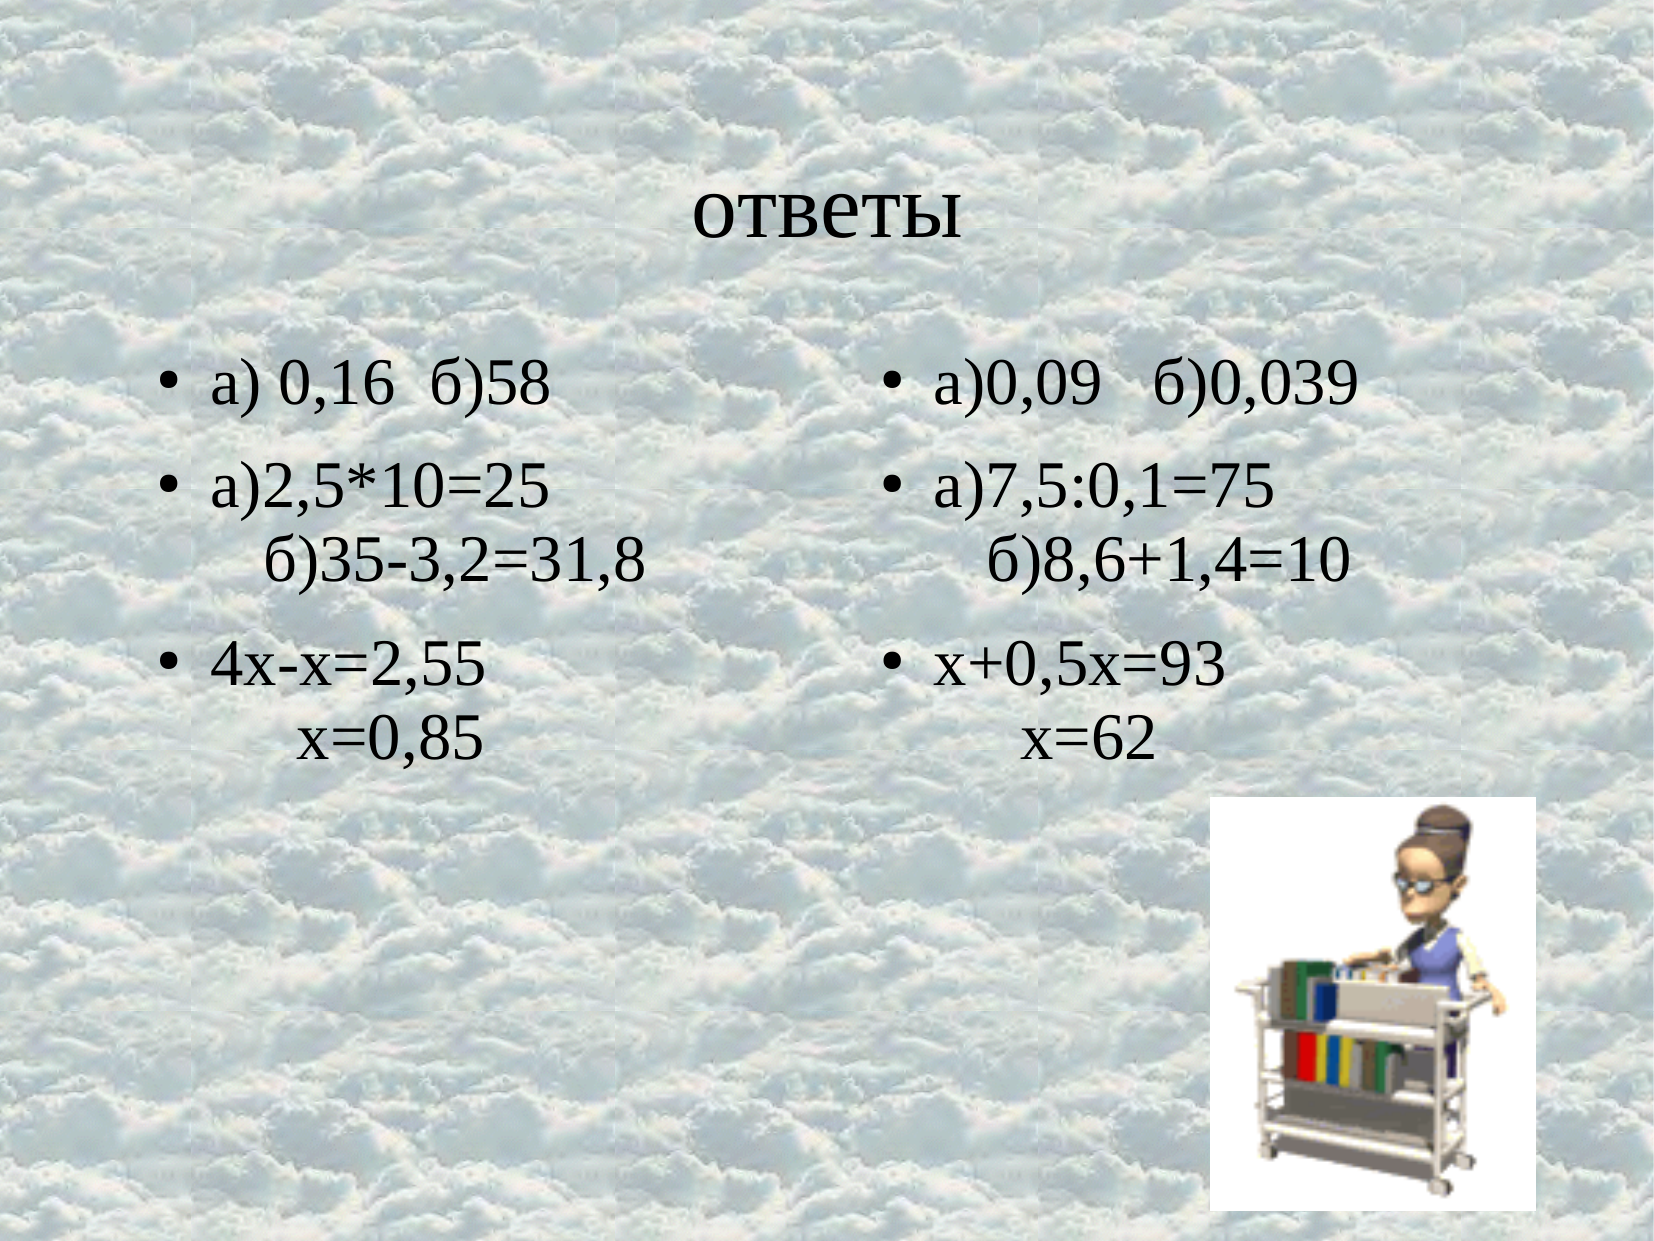

# ответы
а) 0,16 б)58
а)2,5*10=25 б)35-3,2=31,8
4х-х=2,55 х=0,85
а)0,09 б)0,039
а)7,5:0,1=75 б)8,6+1,4=10
х+0,5х=93 х=62